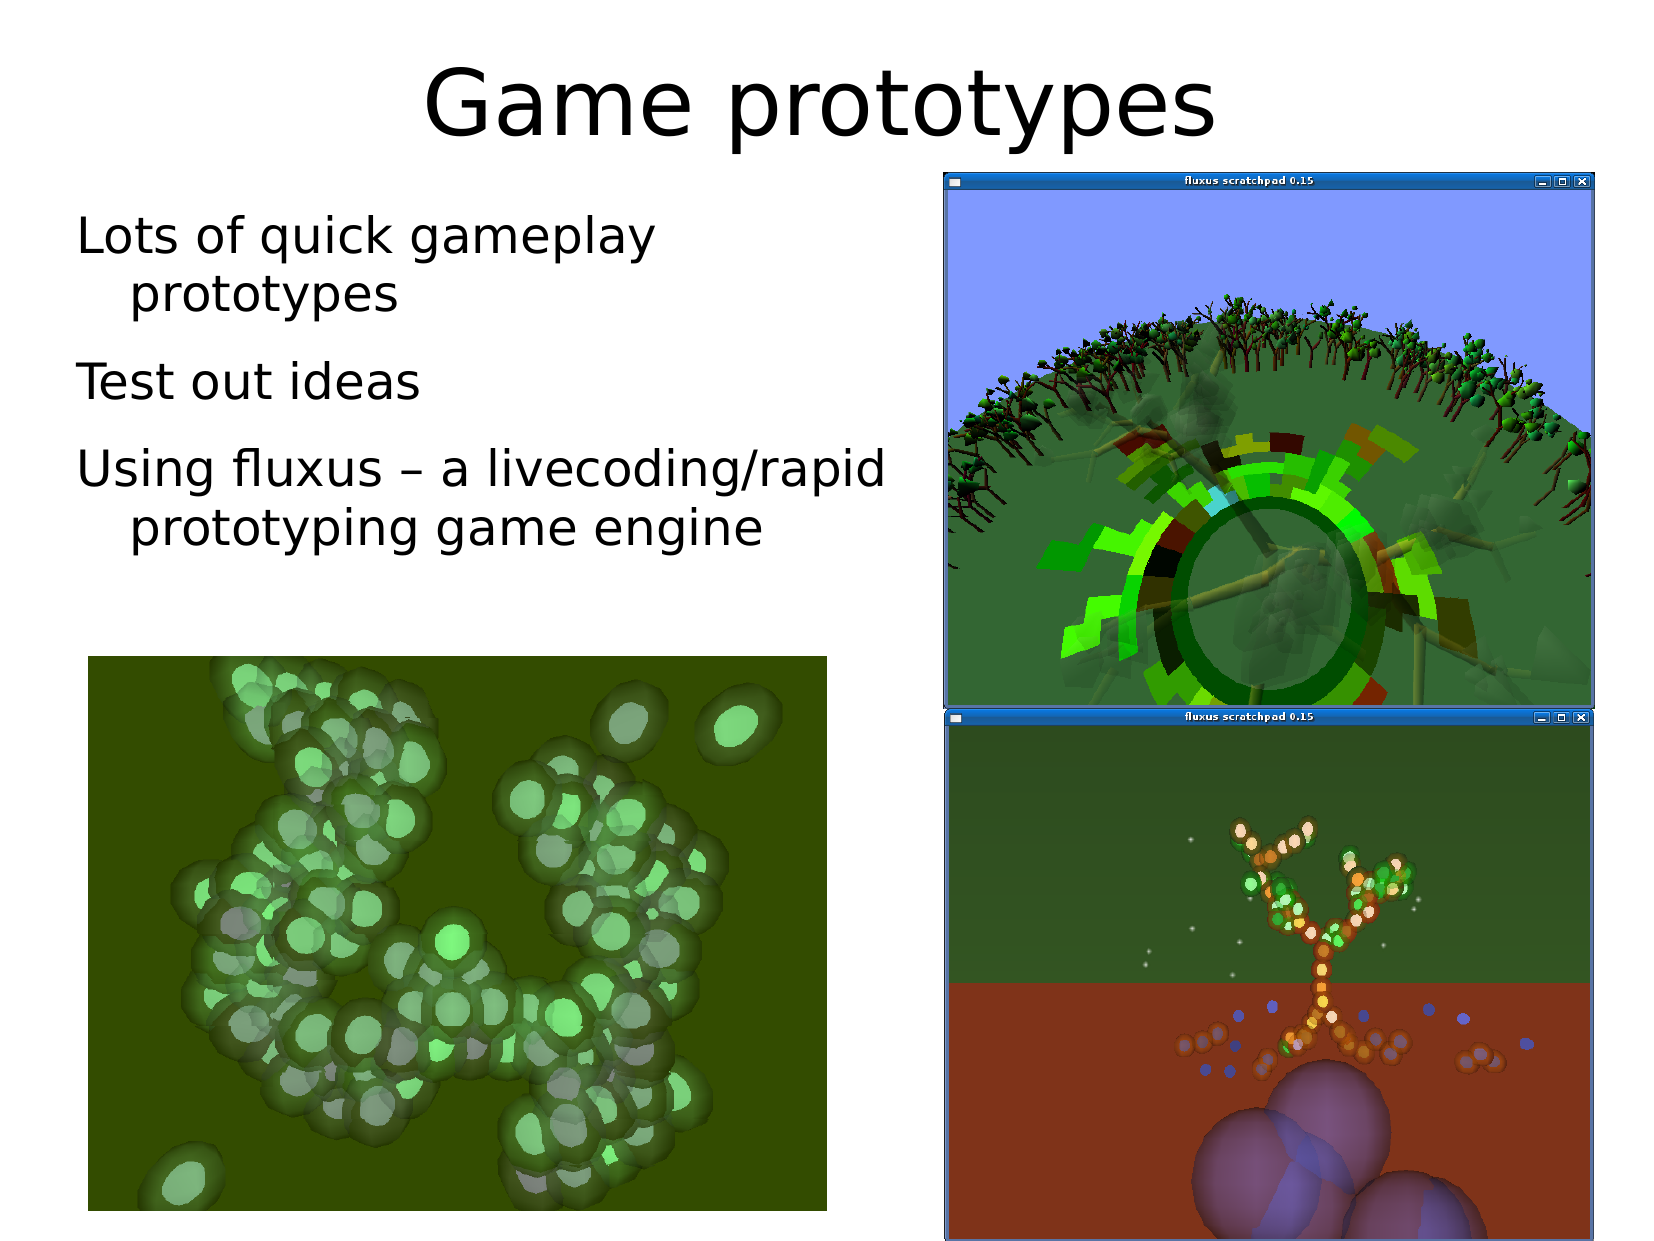

# Game prototypes
Lots of quick gameplay prototypes
Test out ideas
Using fluxus – a livecoding/rapid prototyping game engine